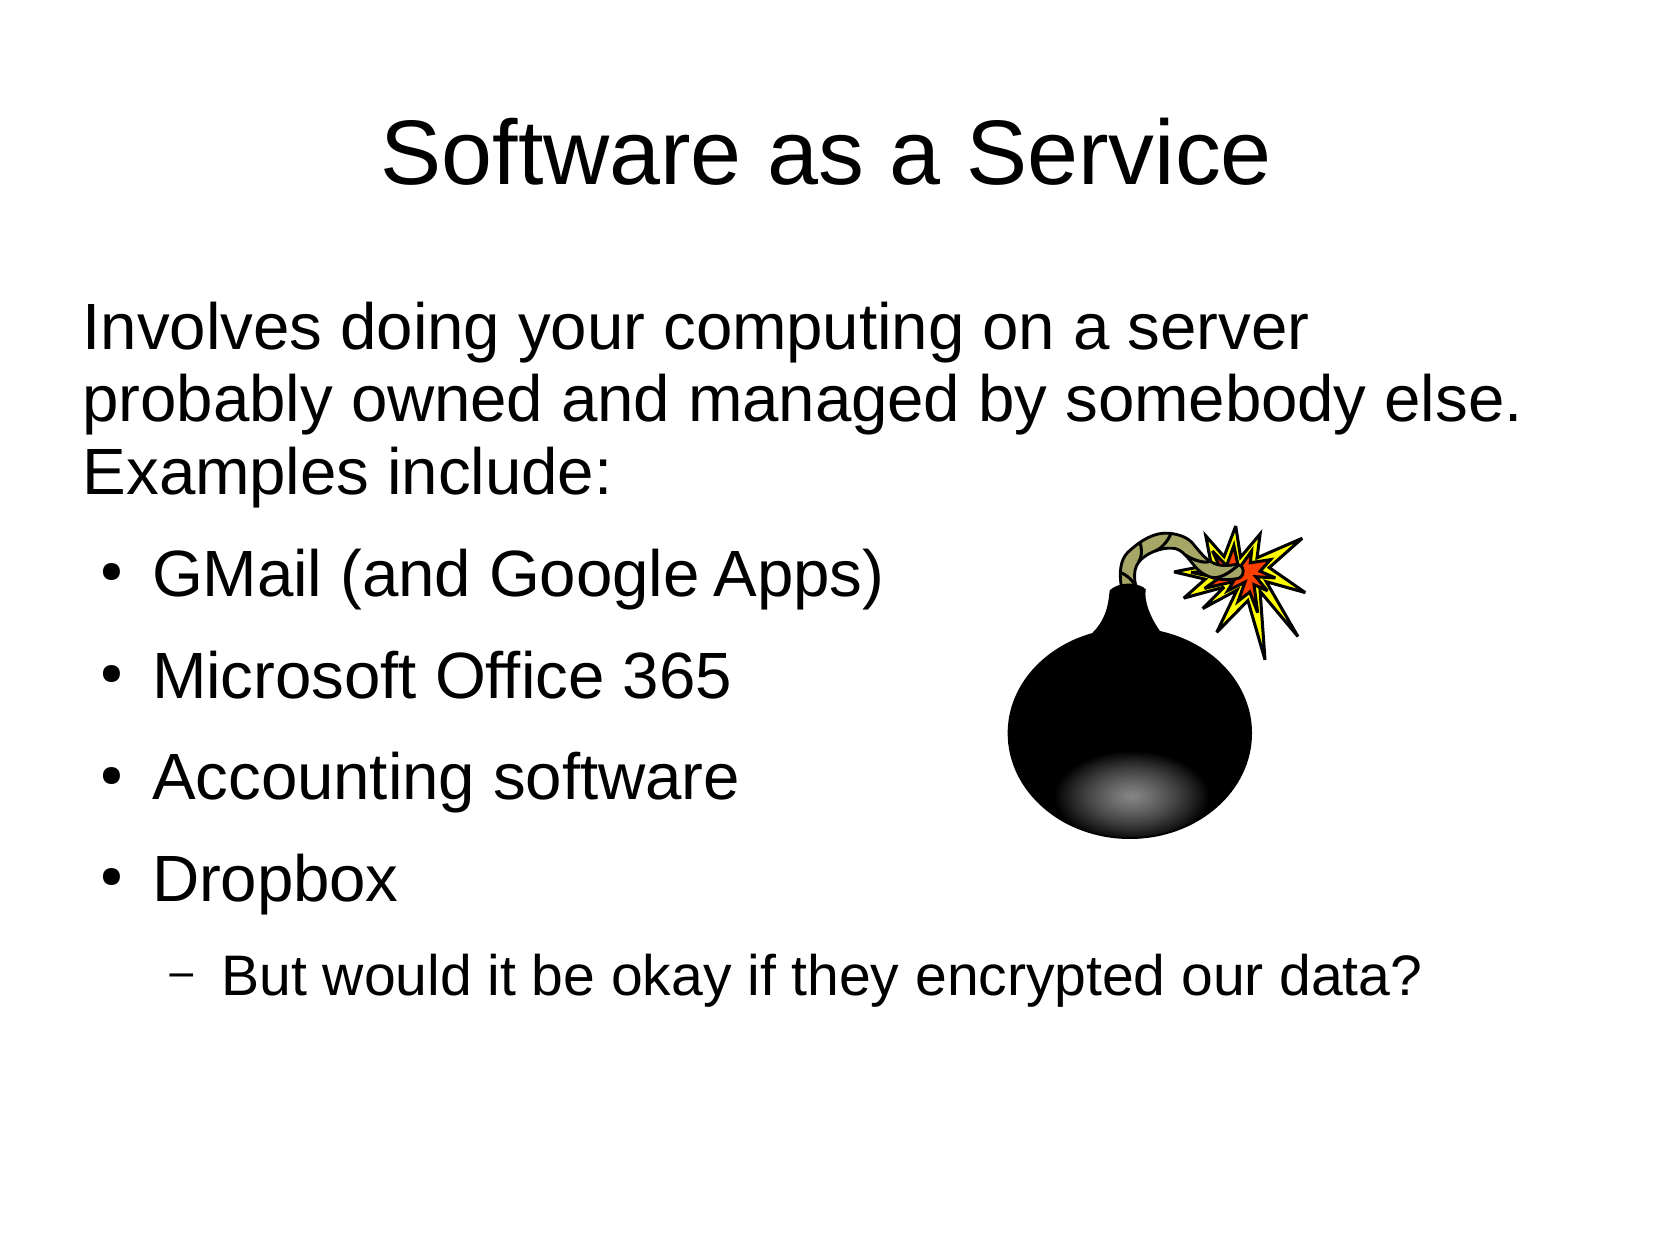

# Software as a Service
Involves doing your computing on a server probably owned and managed by somebody else. Examples include:
GMail (and Google Apps)
Microsoft Office 365
Accounting software
Dropbox
But would it be okay if they encrypted our data?